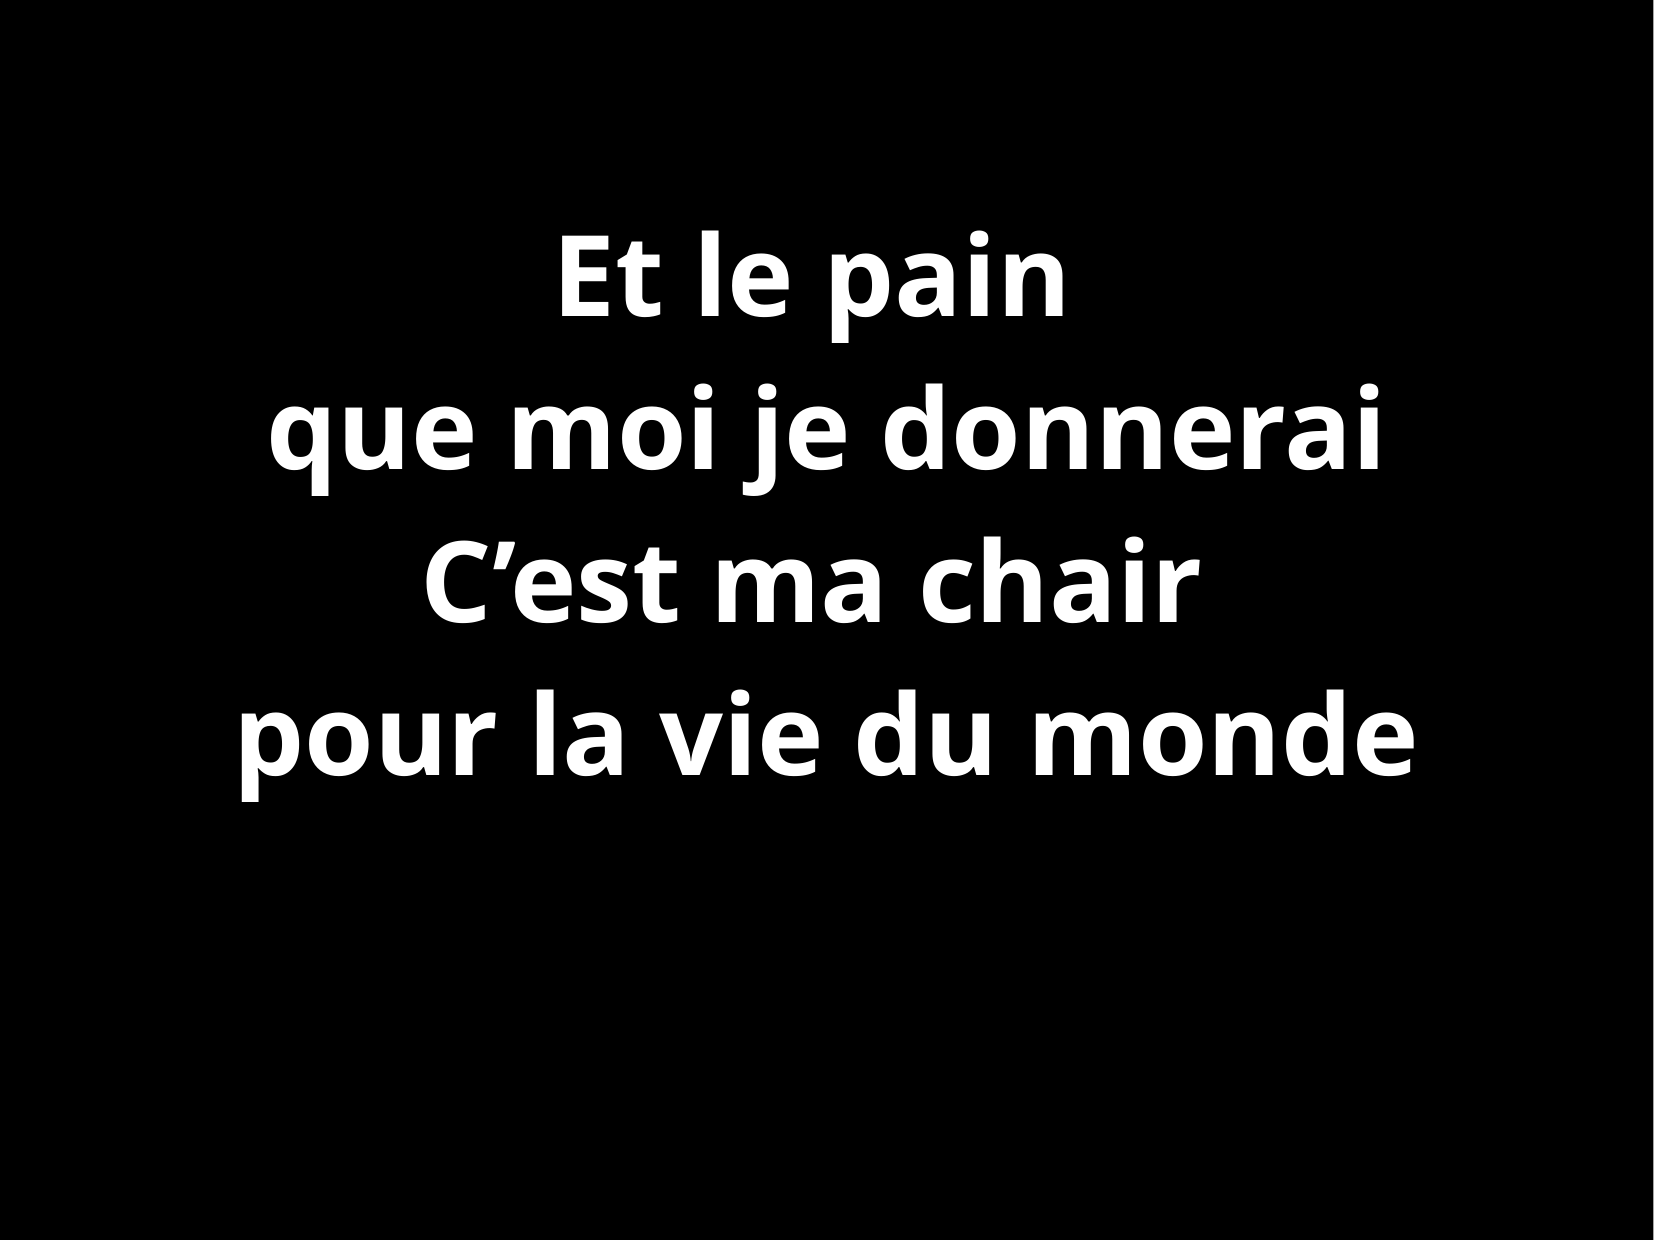

# Et le pain
que moi je donnerai
C’est ma chair
pour la vie du monde